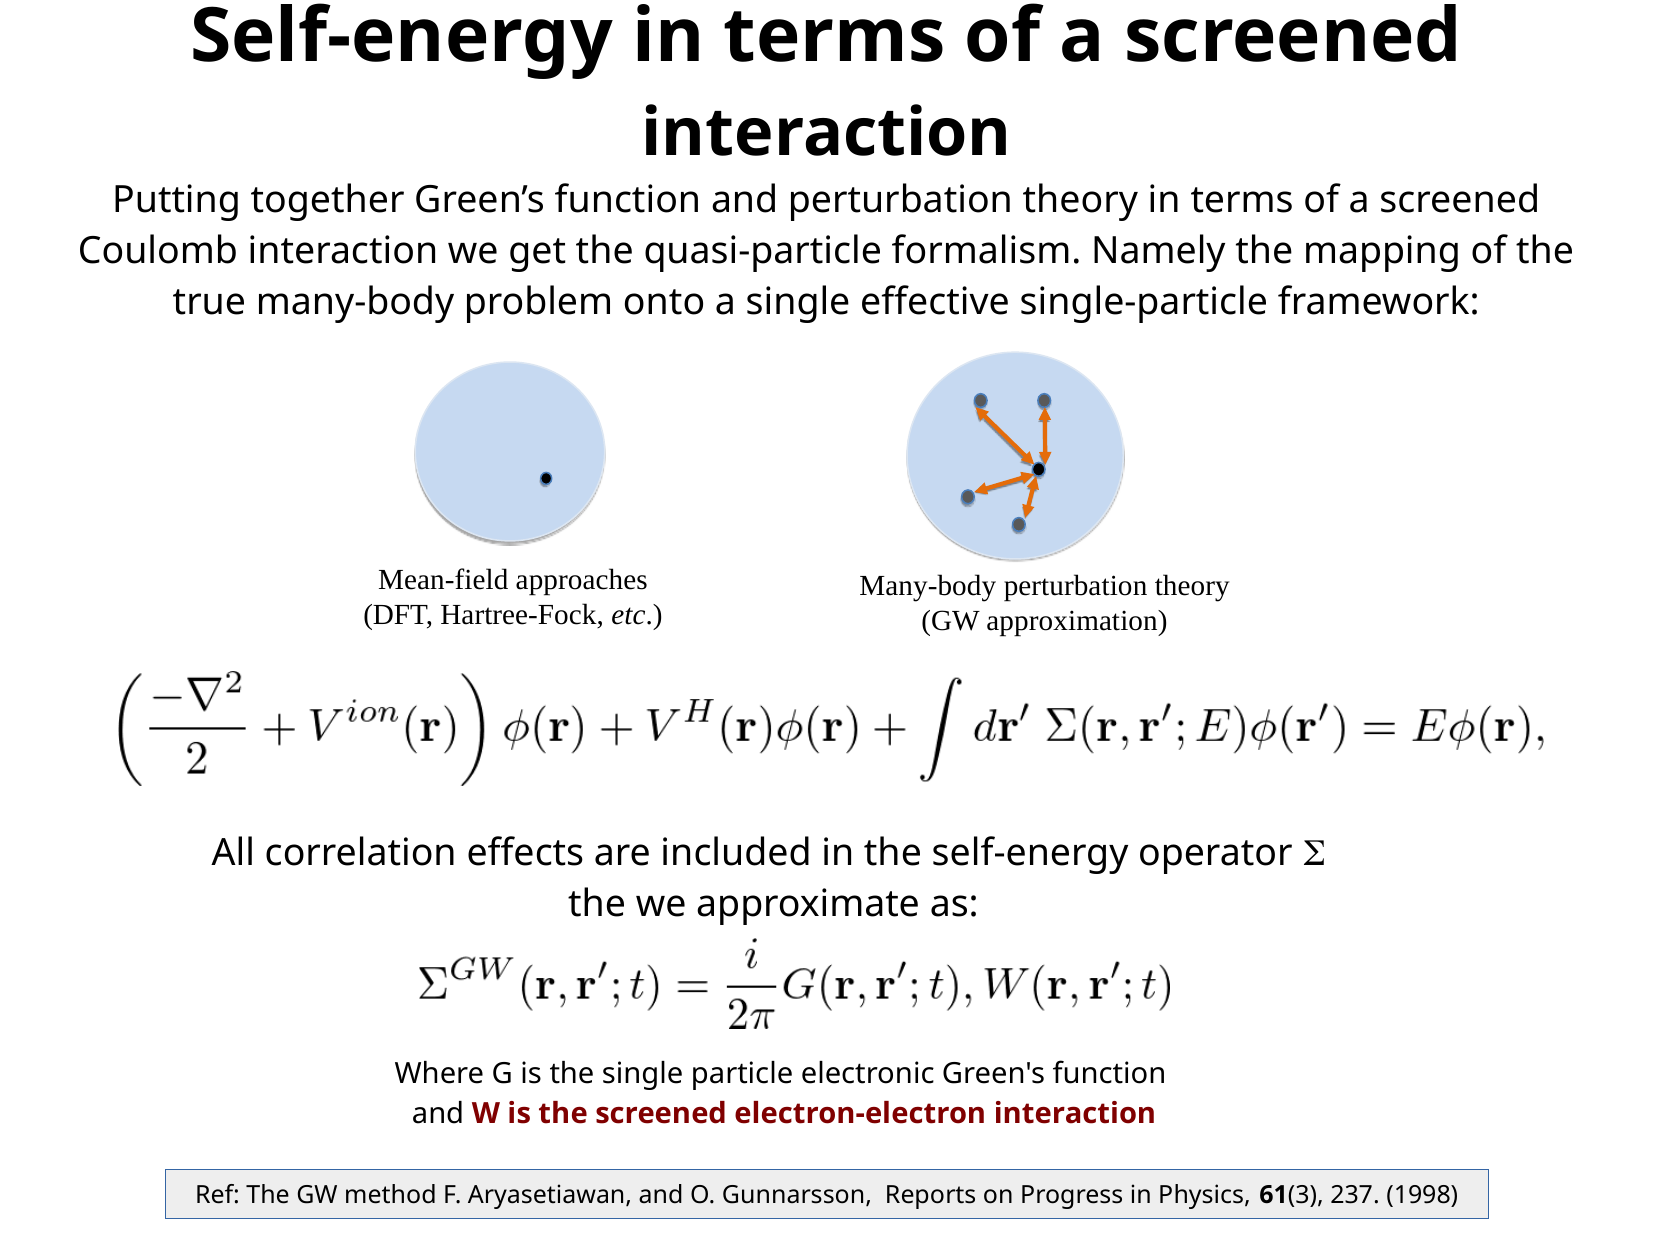

# Self-energy in terms of a screened interaction
Putting together Green’s function and perturbation theory in terms of a screened Coulomb interaction we get the quasi-particle formalism. Namely the mapping of the true many-body problem onto a single effective single-particle framework:
Mean-field approaches
(DFT, Hartree-Fock, etc.)
Many-body perturbation theory
(GW approximation)
All correlation effects are included in the self-energy operator S
the we approximate as:
Where G is the single particle electronic Green's function
and W is the screened electron-electron interaction
Ref: The GW method F. Aryasetiawan, and O. Gunnarsson, Reports on Progress in Physics, 61(3), 237. (1998)